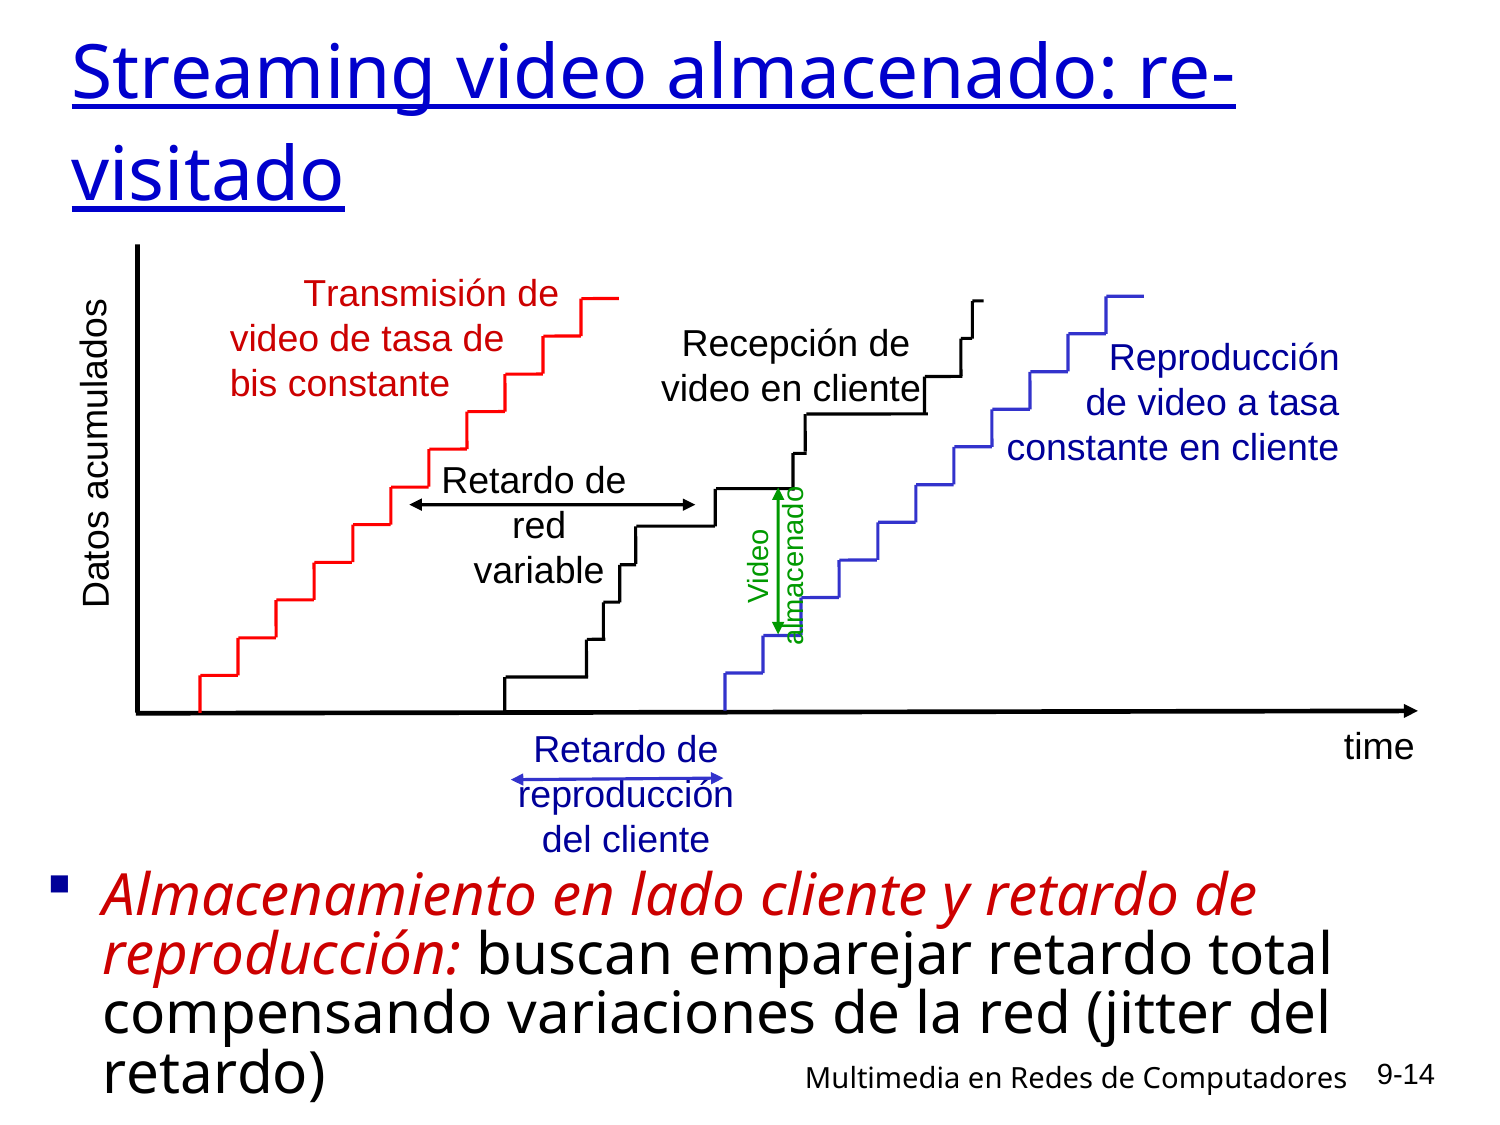

# Streaming video almacenado: re-visitado
 Transmisión de
video de tasa de
bis constante
 Reproducción
de video a tasa
constante en cliente
Retardo de reproducción del cliente
Recepción de
video en cliente
Retardo de
red
variable
Datos acumulados
Video
almacenado
time
Almacenamiento en lado cliente y retardo de reproducción: buscan emparejar retardo total compensando variaciones de la red (jitter del retardo)
14